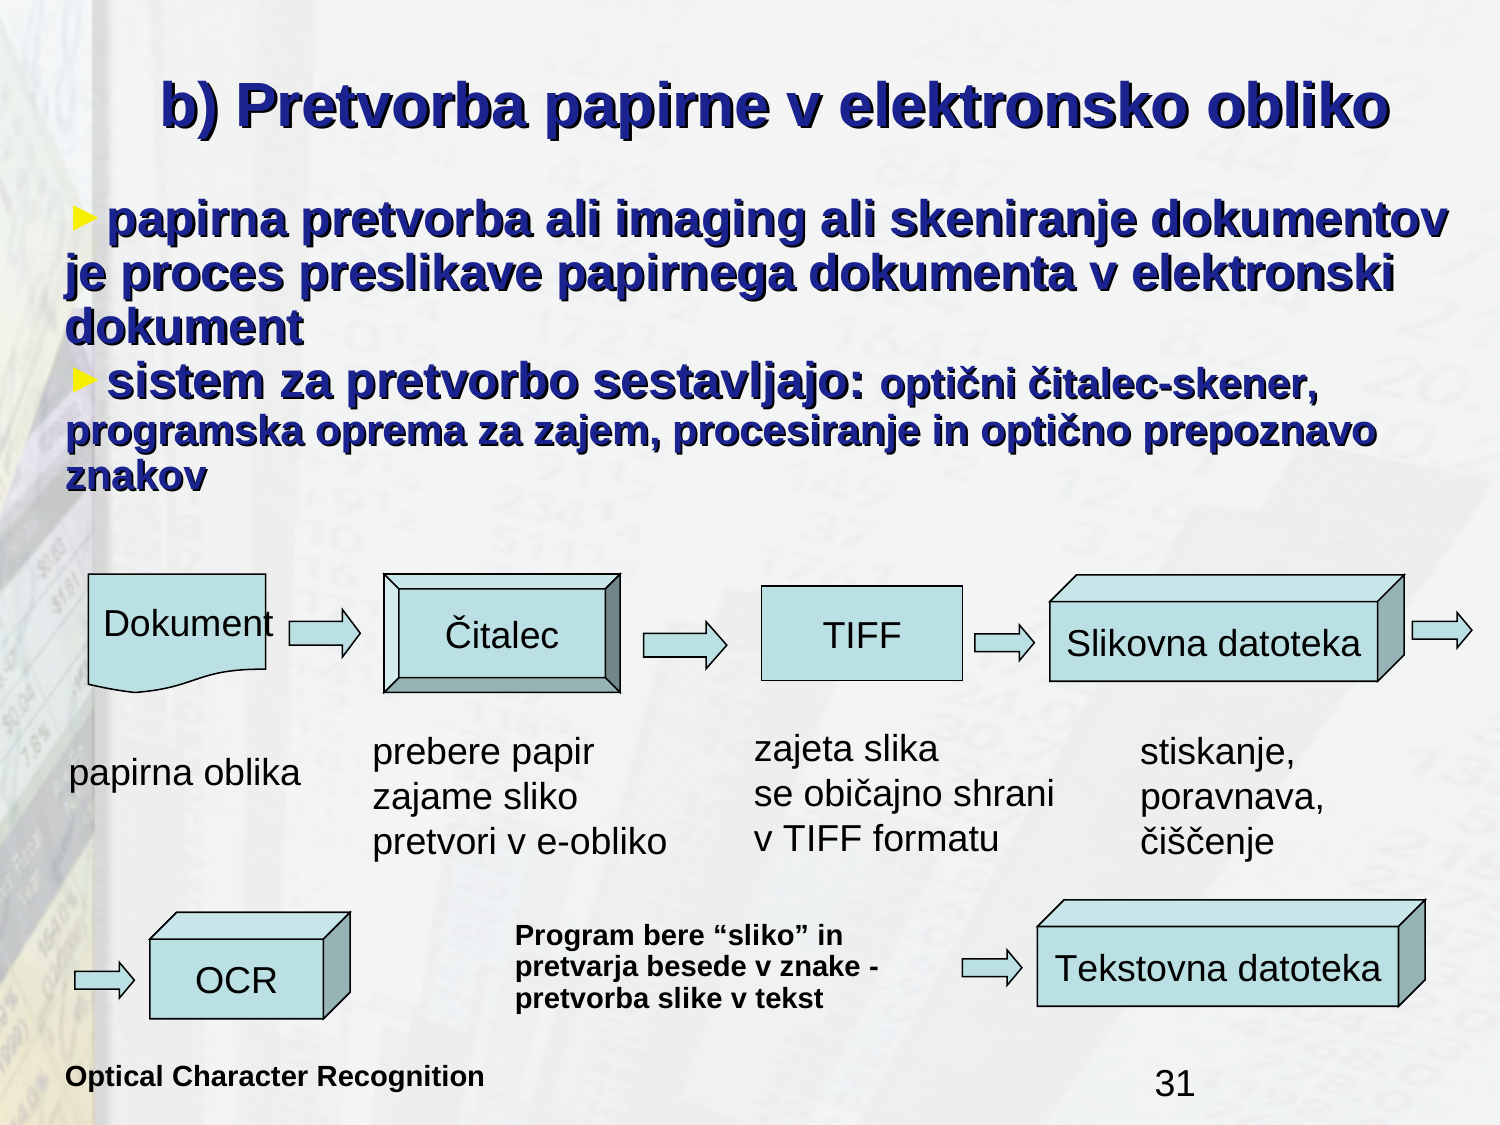

# b) Pretvorba papirne v elektronsko obliko
papirna pretvorba ali imaging ali skeniranje dokumentov je proces preslikave papirnega dokumenta v elektronski dokument
sistem za pretvorbo sestavljajo: optični čitalec-skener, programska oprema za zajem, procesiranje in optično prepoznavo znakov
Dokument
Čitalec
Slikovna datoteka
TIFF
zajeta slika
se običajno shrani
v TIFF formatu
prebere papir
zajame sliko
pretvori v e-obliko
stiskanje,
poravnava,
čiščenje
papirna oblika
Tekstovna datoteka
OCR
Program bere “sliko” in pretvarja besede v znake - pretvorba slike v tekst
Optical Character Recognition
31